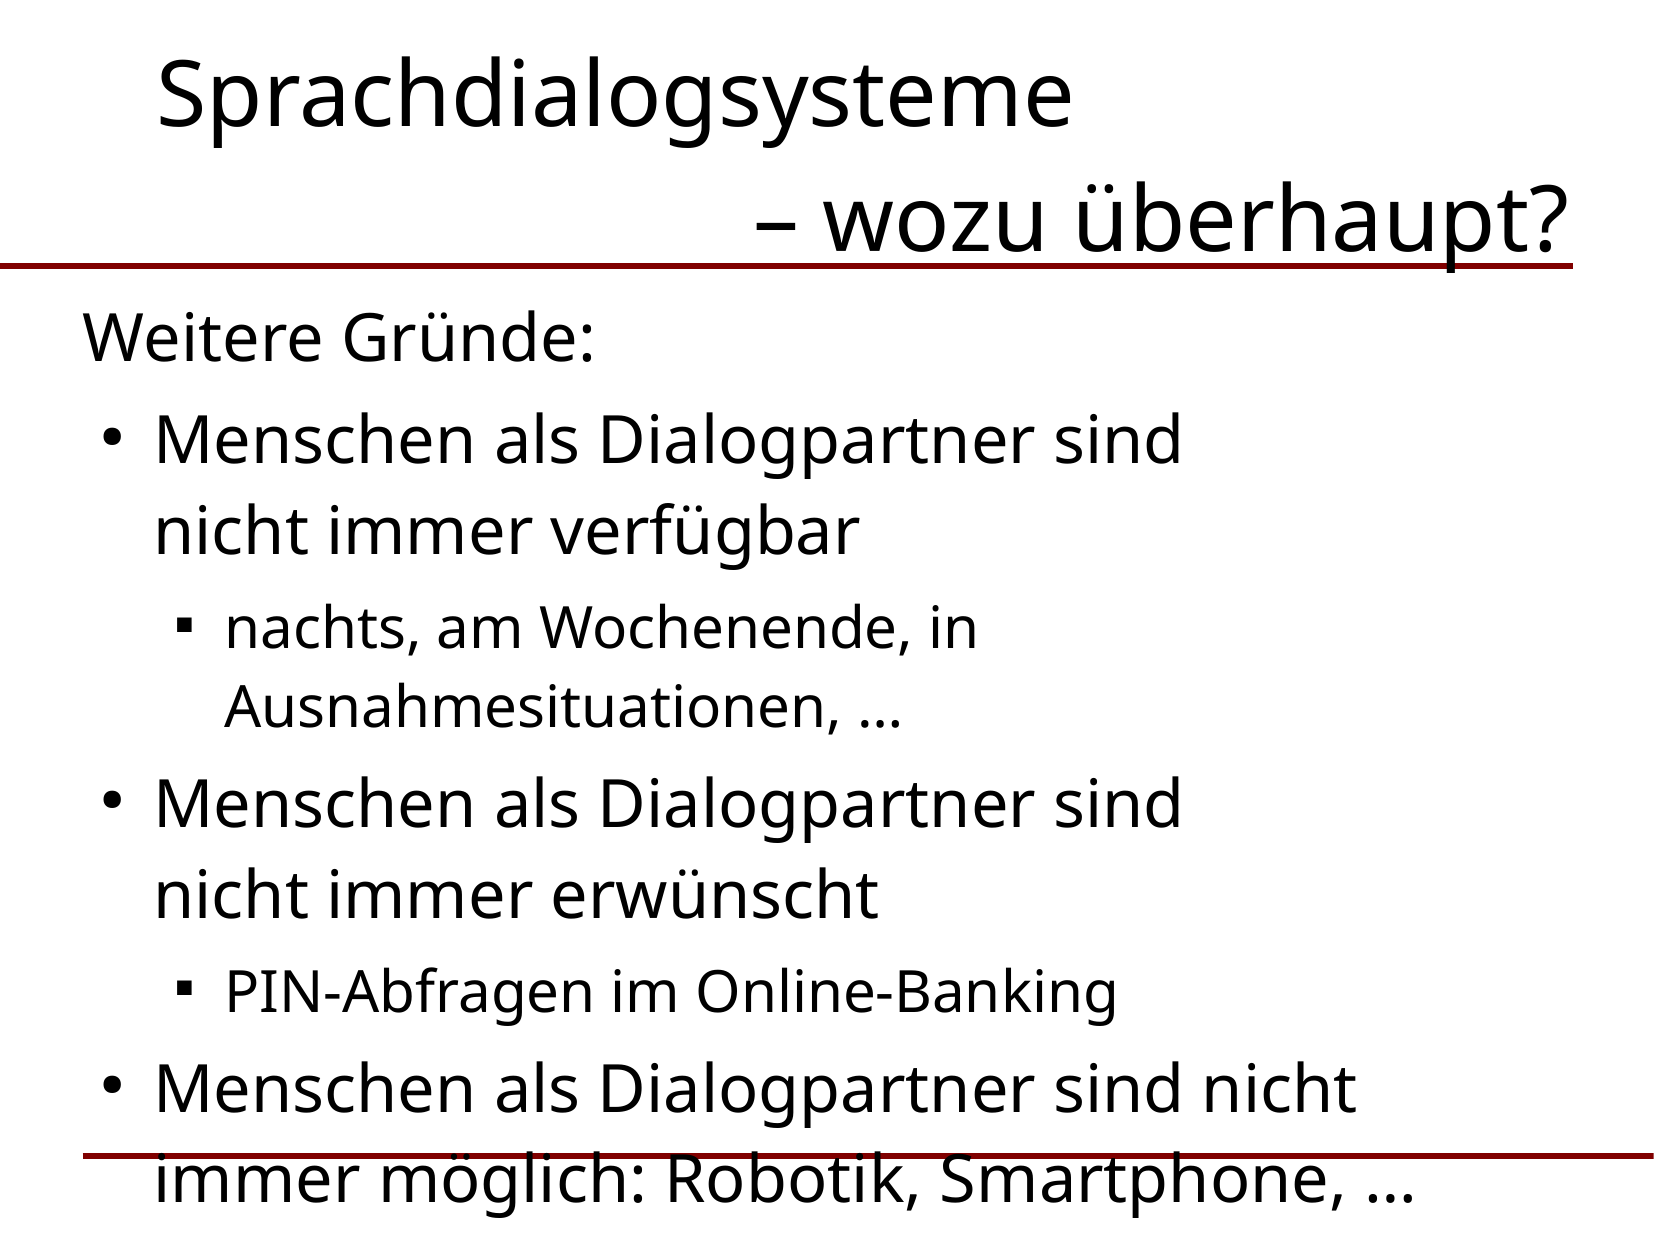

# Sprachdialogsysteme – wozu überhaupt?
Weitere Gründe:
Menschen als Dialogpartner sind
nicht immer verfügbar
nachts, am Wochenende, in Ausnahmesituationen, …
Menschen als Dialogpartner sind
nicht immer erwünscht
PIN-Abfragen im Online-Banking
Menschen als Dialogpartner sind nicht
immer möglich: Robotik, Smartphone, …